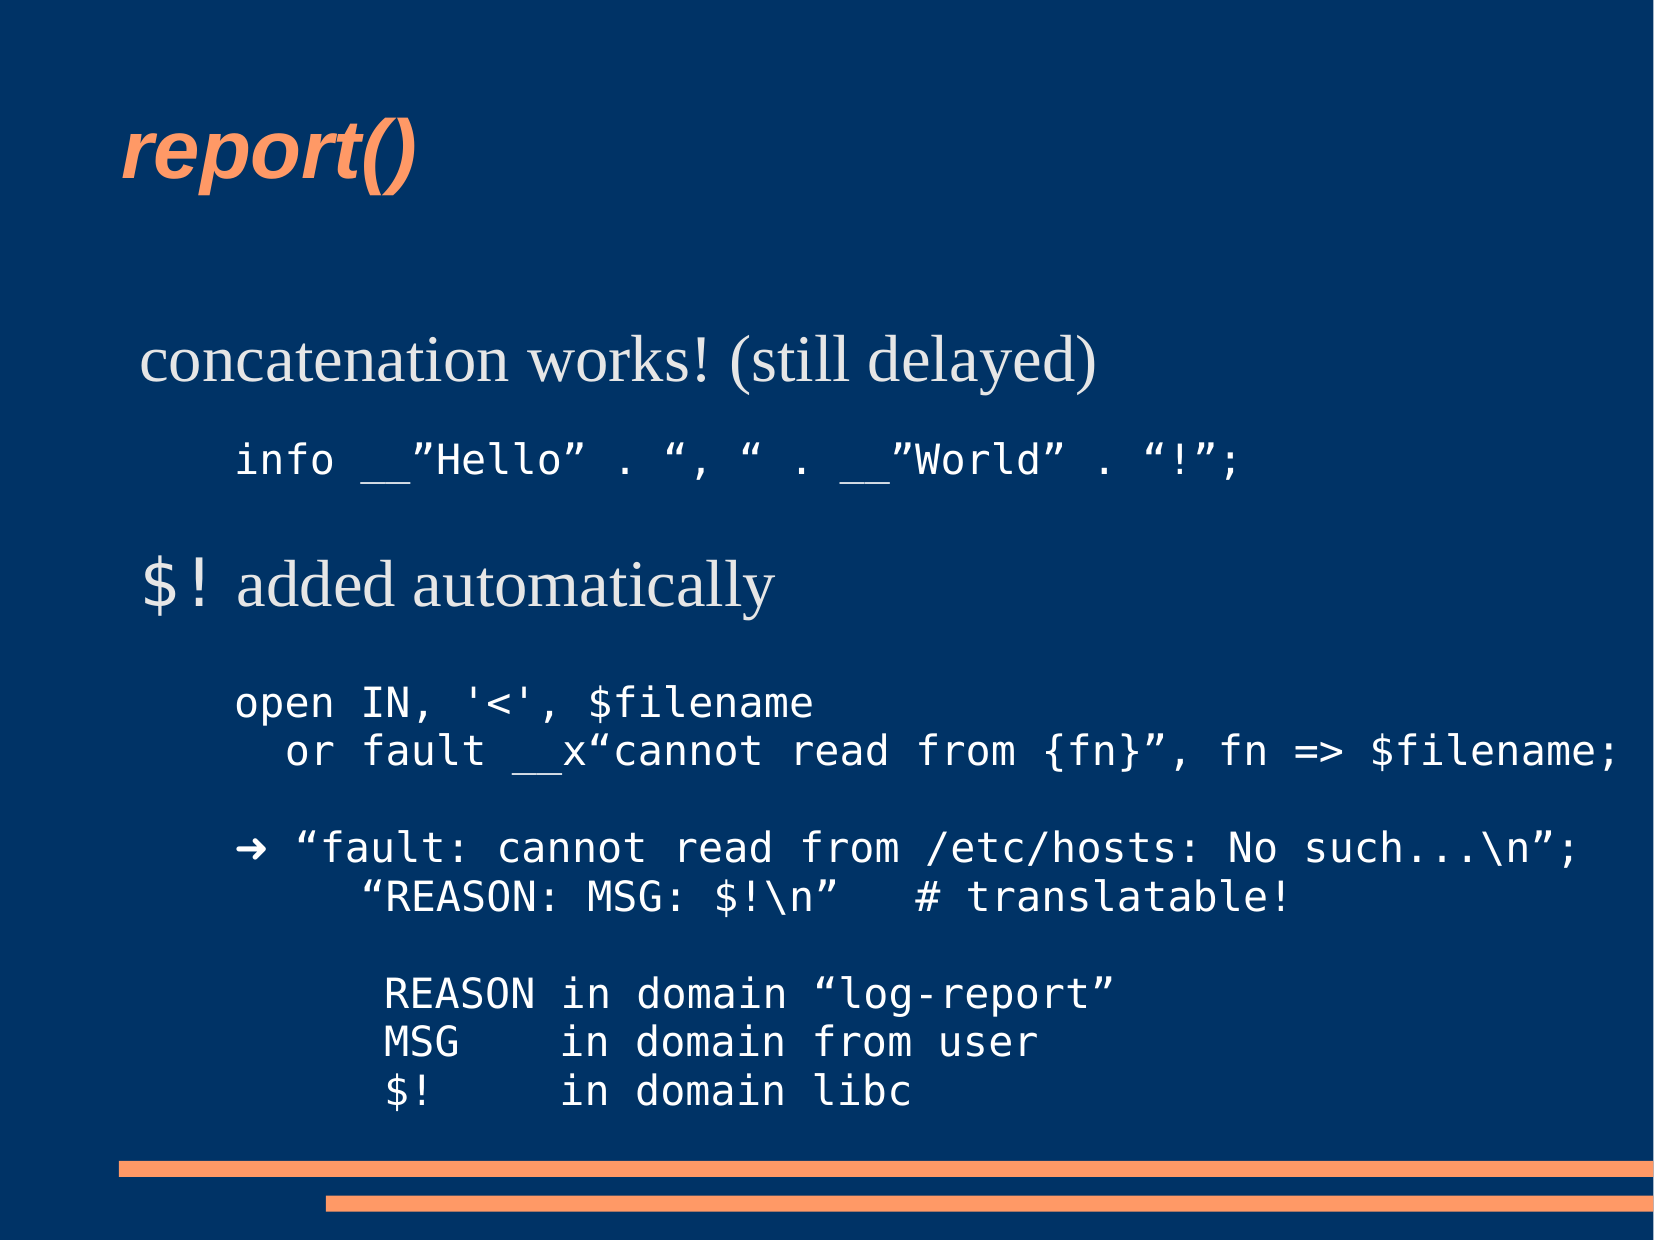

# report()
concatenation works! (still delayed)
$! added automatically
info __”Hello” . “, “ . __”World” . “!”;
open IN, '<', $filename
 or fault __x“cannot read from {fn}”, fn => $filename;
 “fault: cannot read from /etc/hosts: No such...\n”;
 “REASON: MSG: $!\n” # translatable!
		REASON in domain “log-report”
		MSG	 in domain from user
		$!		 in domain libc